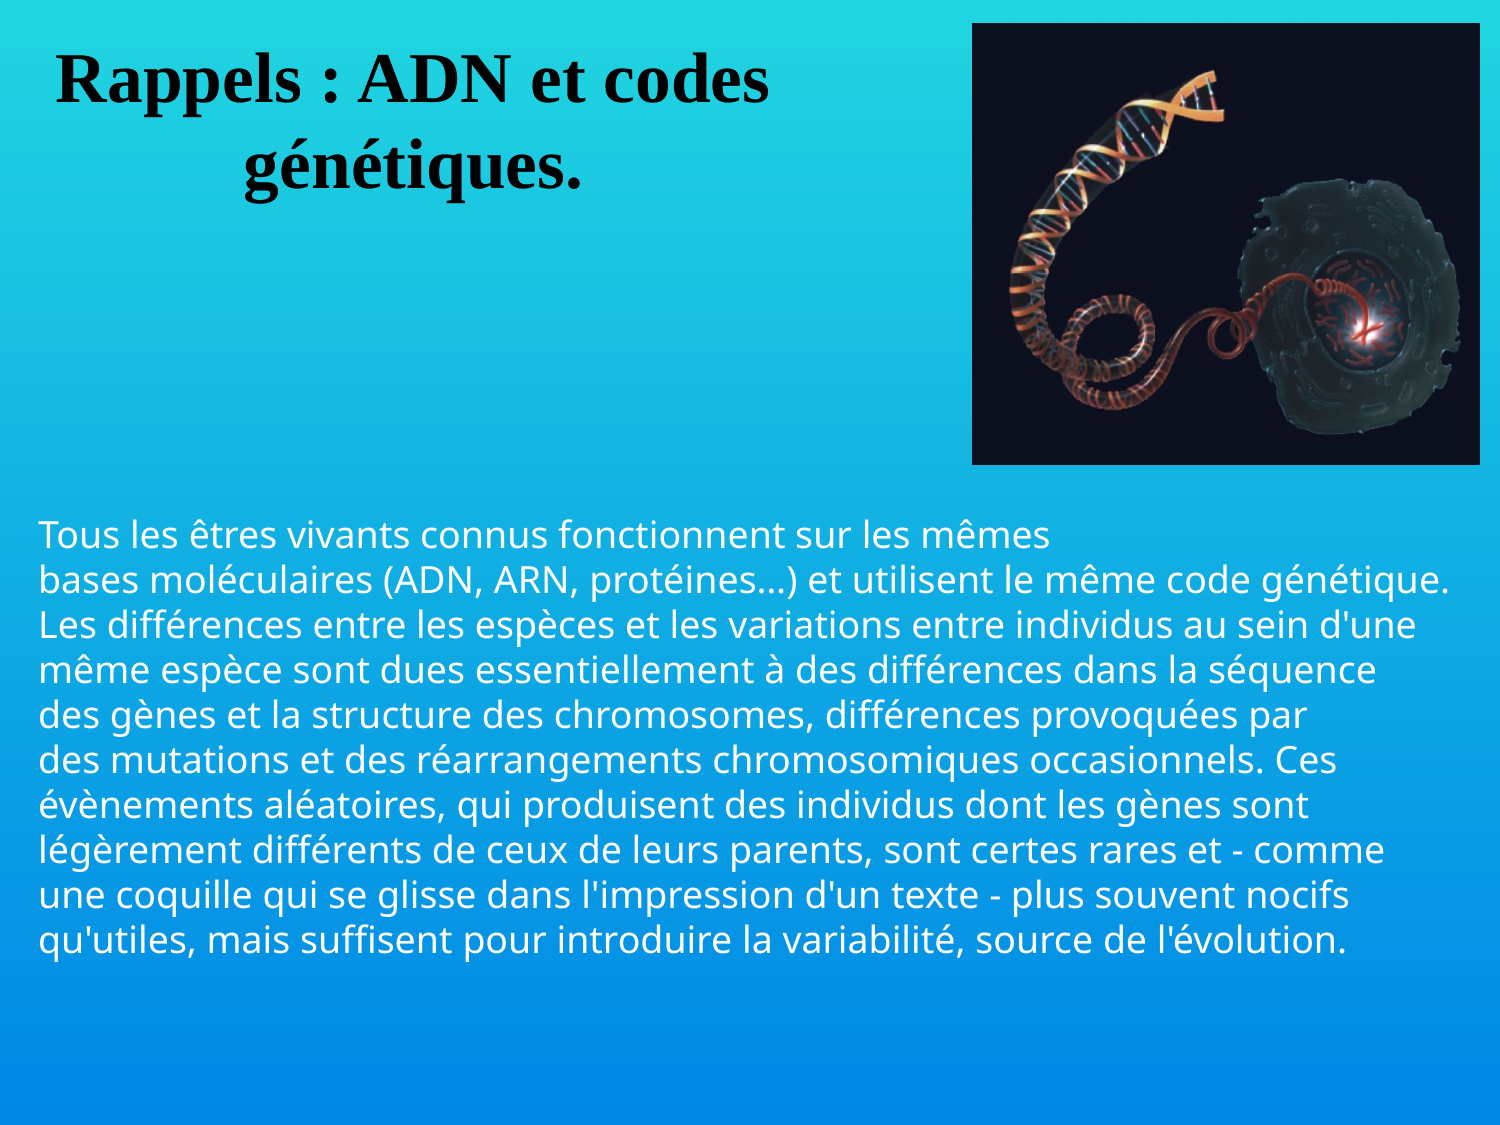

# Rappels : ADN et codes génétiques.
Tous les êtres vivants connus fonctionnent sur les mêmes bases moléculaires (ADN, ARN, protéines…) et utilisent le même code génétique. Les différences entre les espèces et les variations entre individus au sein d'une même espèce sont dues essentiellement à des différences dans la séquence des gènes et la structure des chromosomes, différences provoquées par des mutations et des réarrangements chromosomiques occasionnels. Ces évènements aléatoires, qui produisent des individus dont les gènes sont légèrement différents de ceux de leurs parents, sont certes rares et - comme une coquille qui se glisse dans l'impression d'un texte - plus souvent nocifs qu'utiles, mais suffisent pour introduire la variabilité, source de l'évolution.